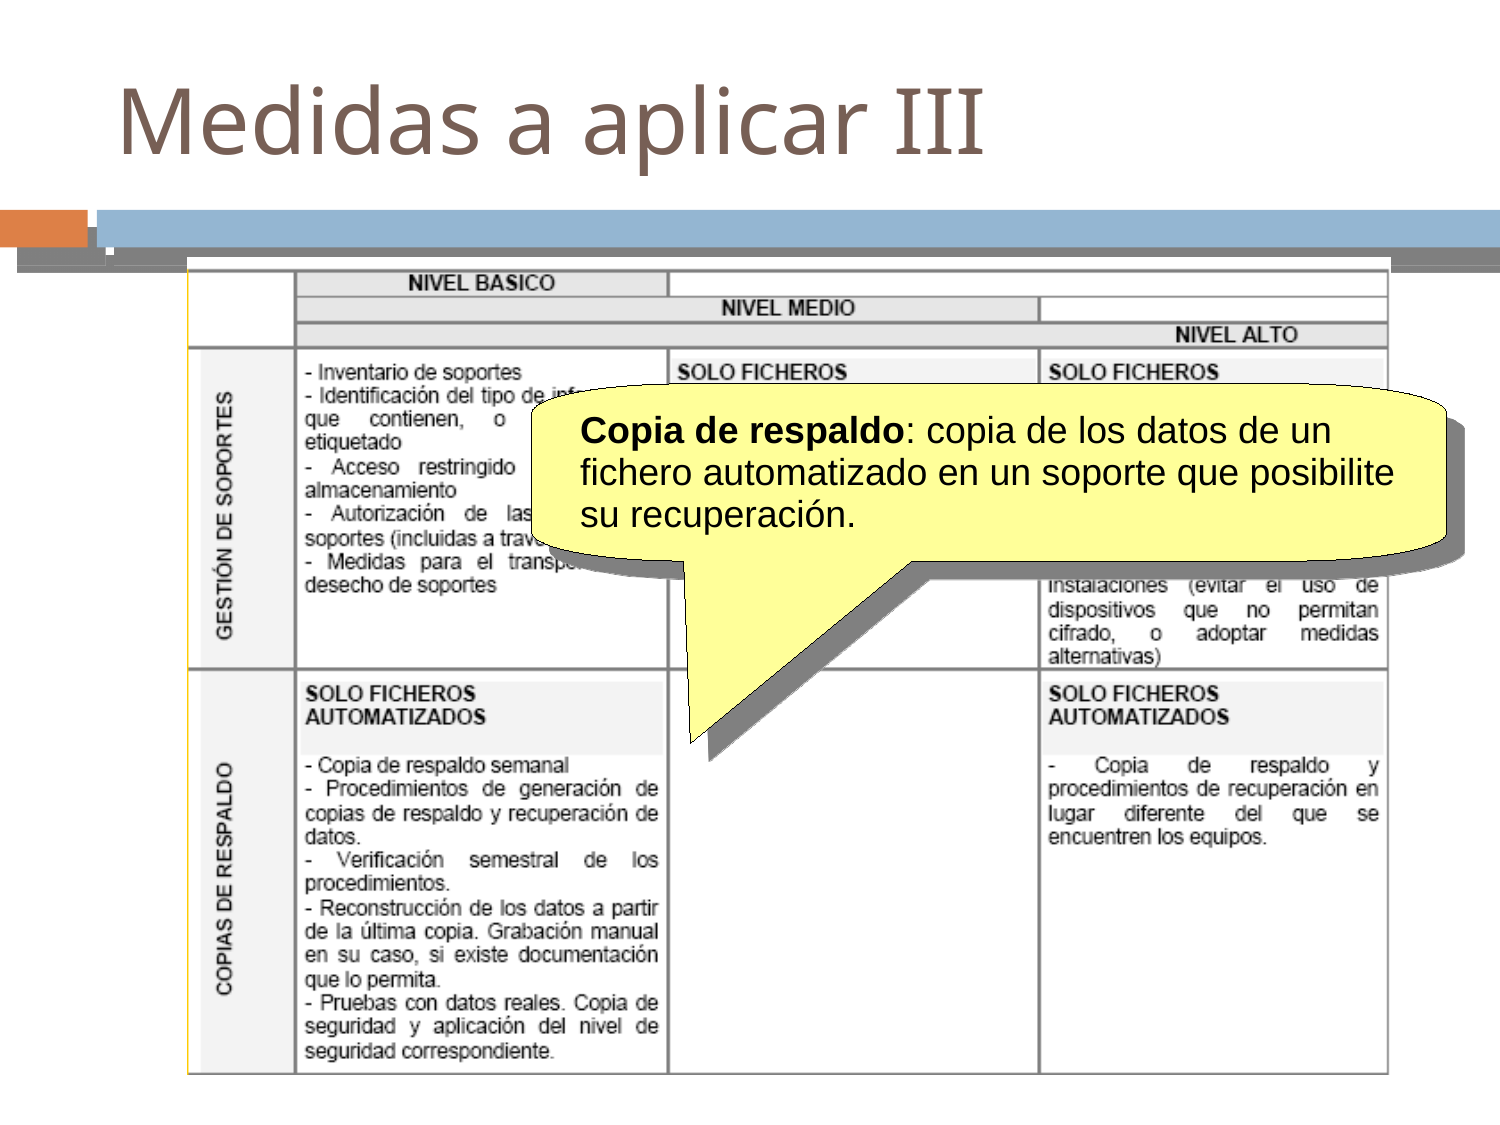

# Medidas a aplicar III
Copia de respaldo: copia de los datos de un
fichero automatizado en un soporte que posibilite su recuperación.